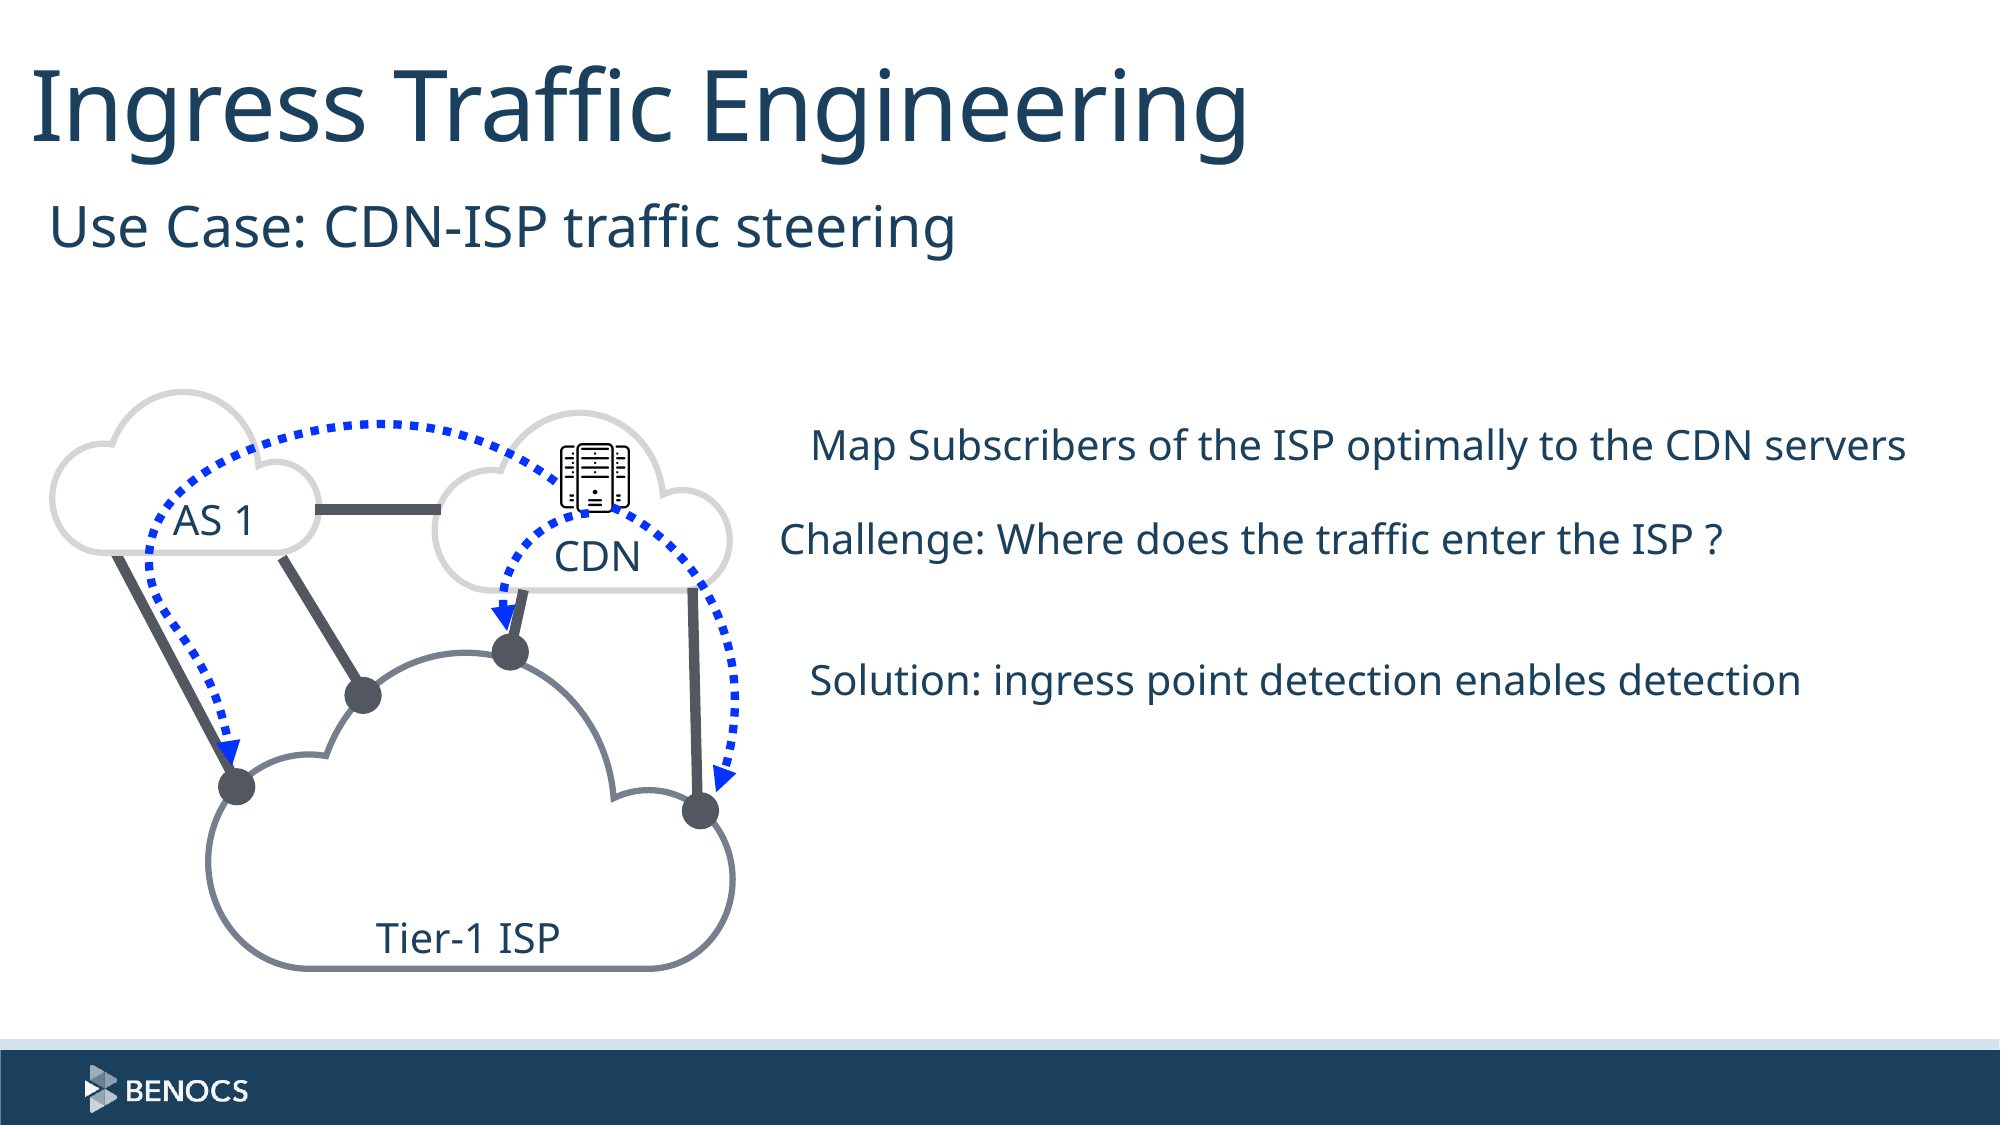

ISP
 Ingress Traffic Engineering
# Use Case: CDN-ISP traffic steering
Map Subscribers of the ISP optimally to the CDN servers
AS 1
Challenge: Where does the traffic enter the ISP ?
CDN
Solution: ingress point detection enables detection
Tier-1 ISP